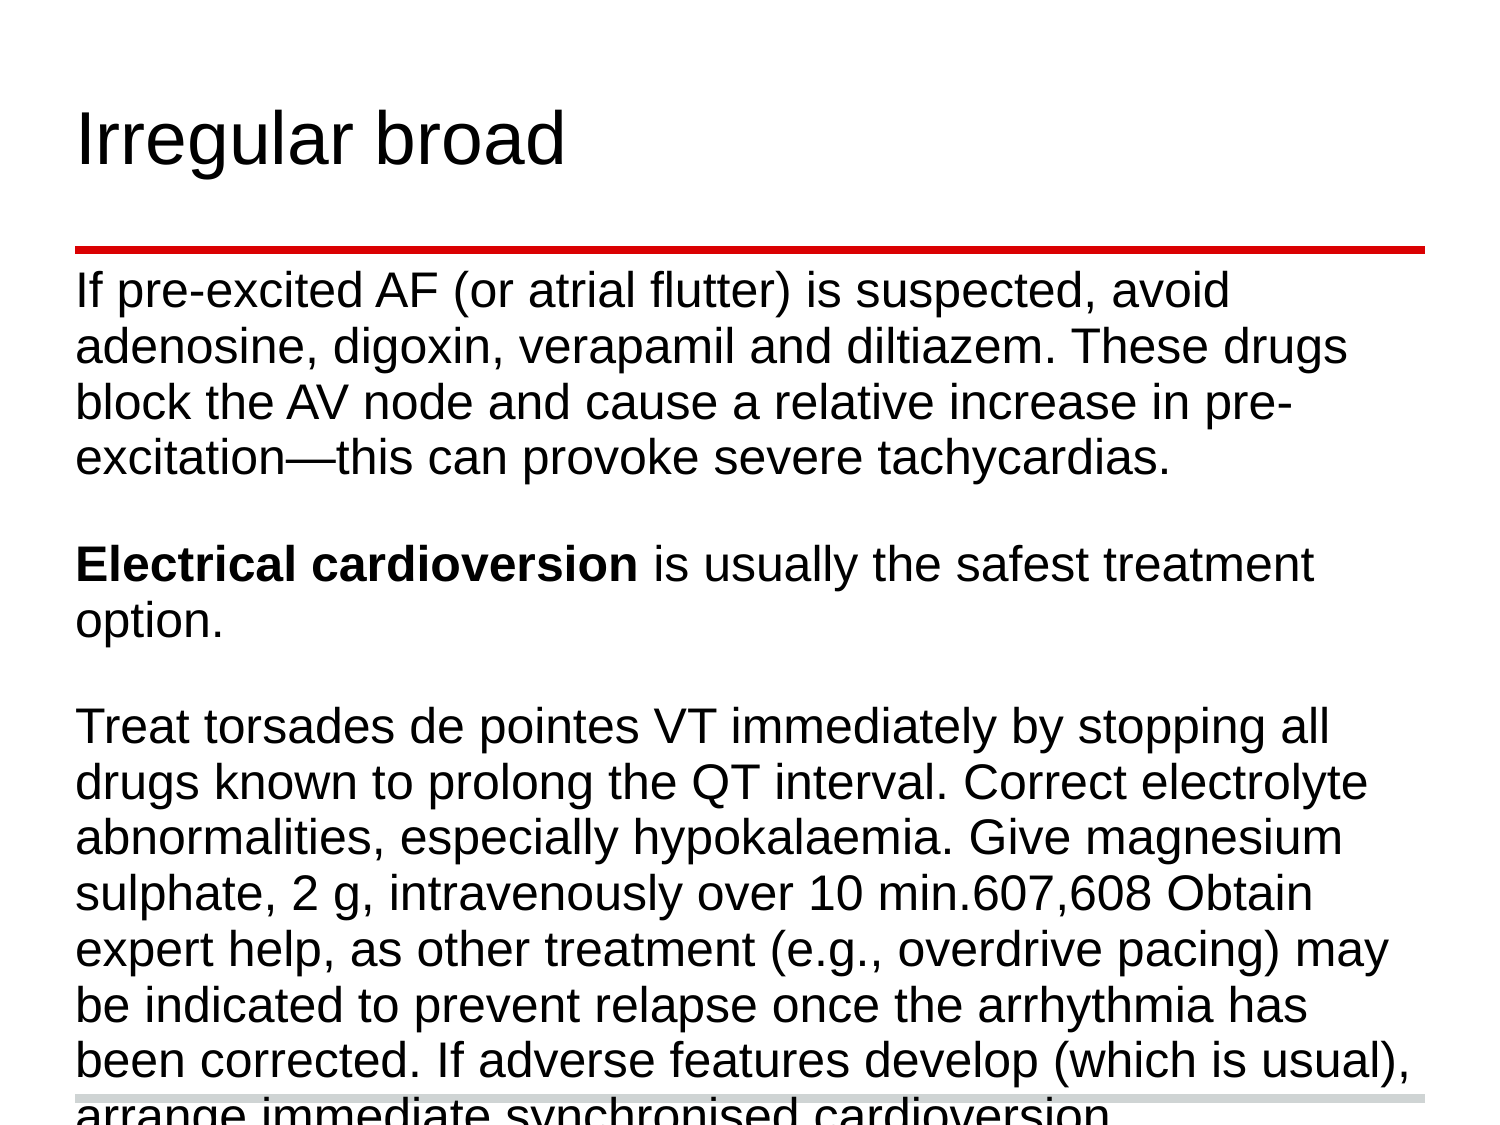

# Irregular broad
If pre-excited AF (or atrial flutter) is suspected, avoid adenosine, digoxin, verapamil and diltiazem. These drugs block the AV node and cause a relative increase in pre-excitation—this can provoke severe tachycardias.
Electrical cardioversion is usually the safest treatment option.
Treat torsades de pointes VT immediately by stopping all drugs known to prolong the QT interval. Correct electrolyte abnormalities, especially hypokalaemia. Give magnesium sulphate, 2 g, intravenously over 10 min.607,608 Obtain expert help, as other treatment (e.g., overdrive pacing) may be indicated to prevent relapse once the arrhythmia has been corrected. If adverse features develop (which is usual), arrange immediate synchronised cardioversion.
If the patient becomes pulseless, attempt defibrillation immediately (cardiac arrest algorithm).